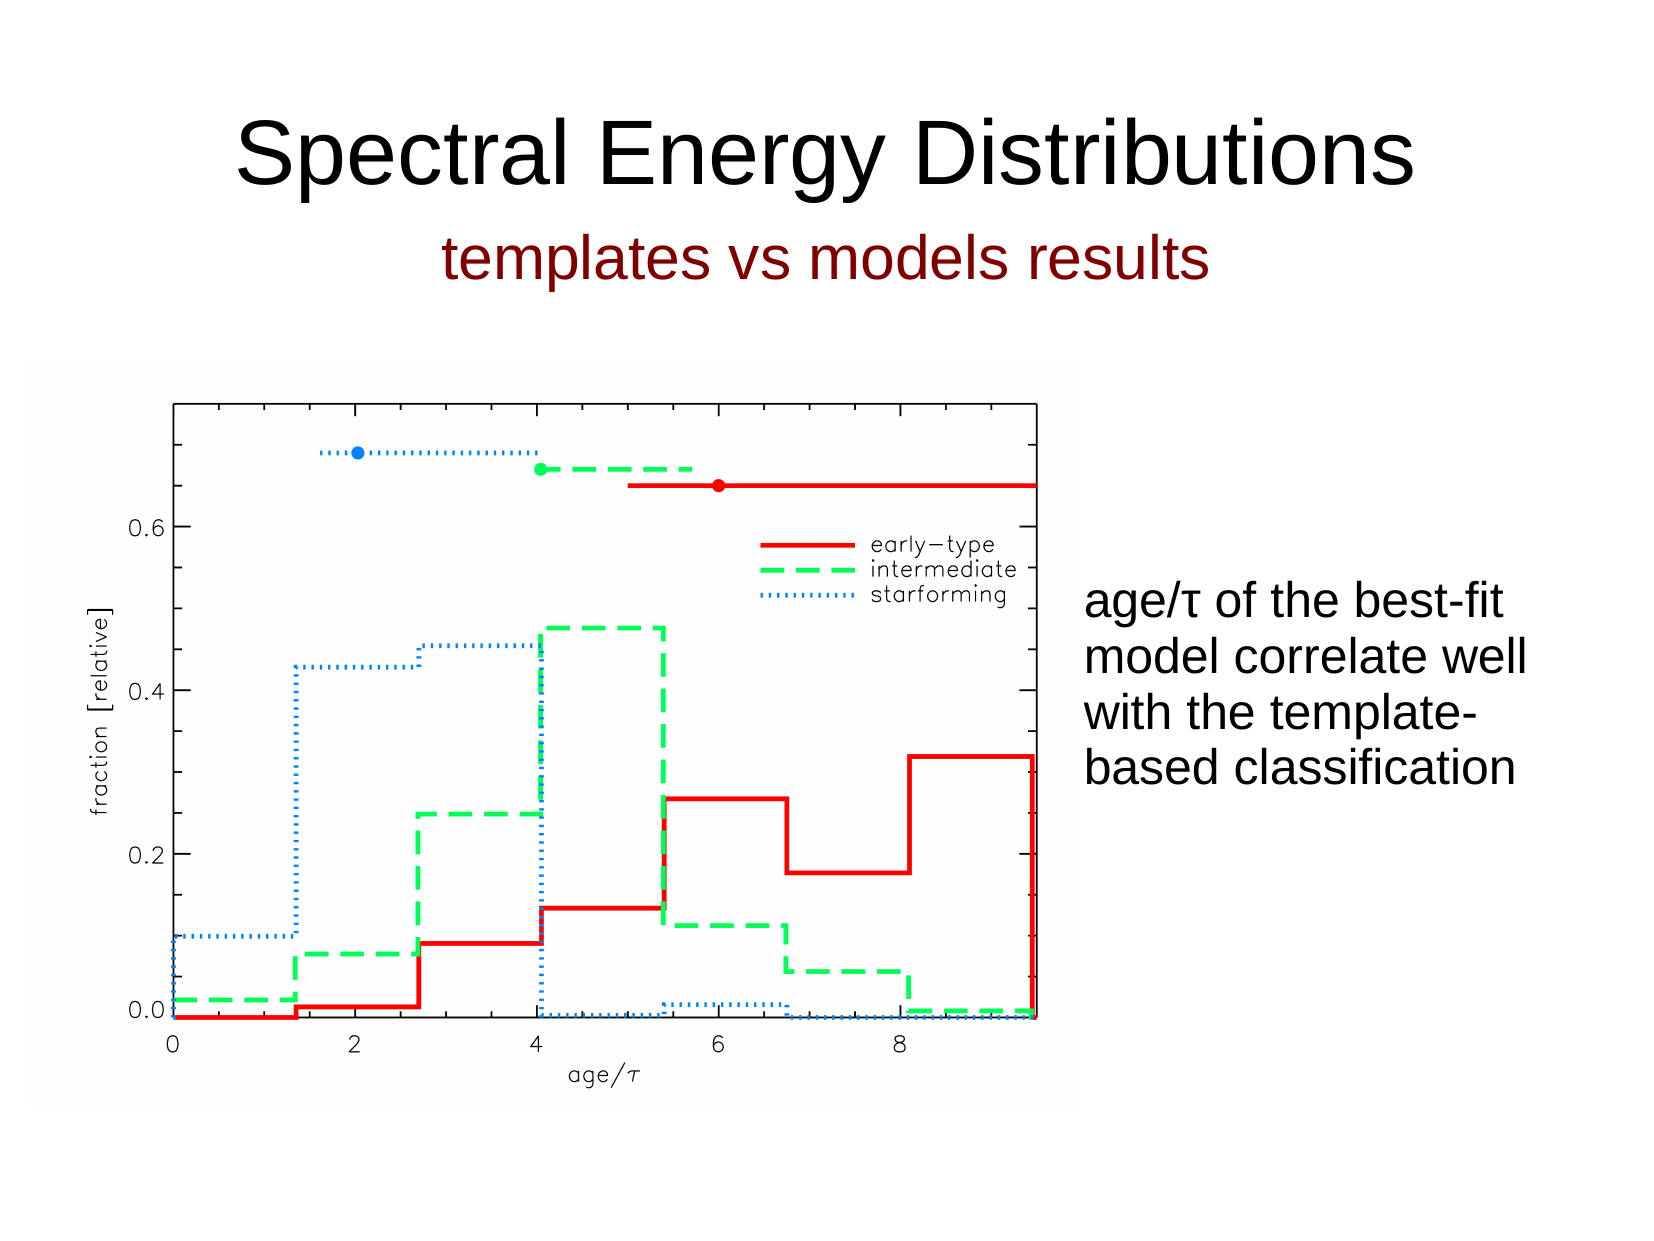

# Spectral Energy Distributions
templates vs models results
age/τ of the best-fit model correlate well with the template-based classification